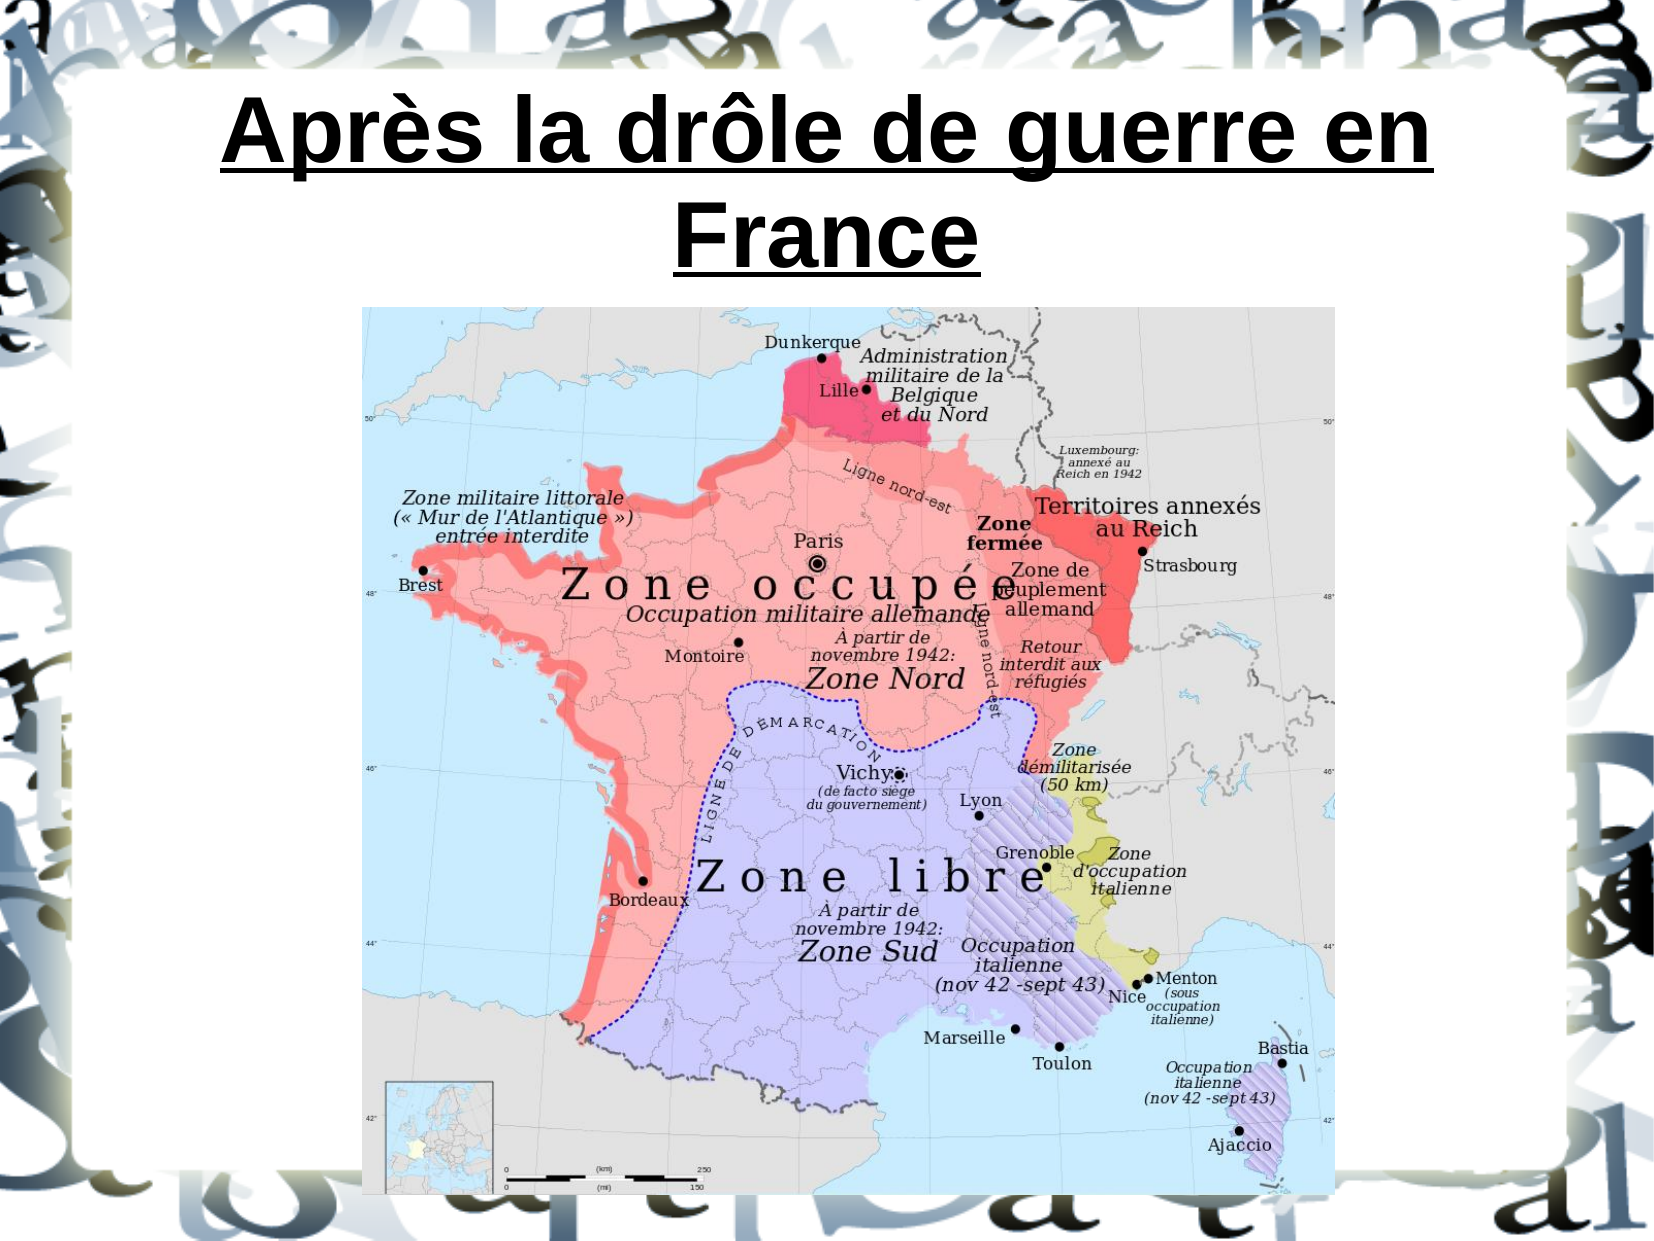

# Après la drôle de guerre en France